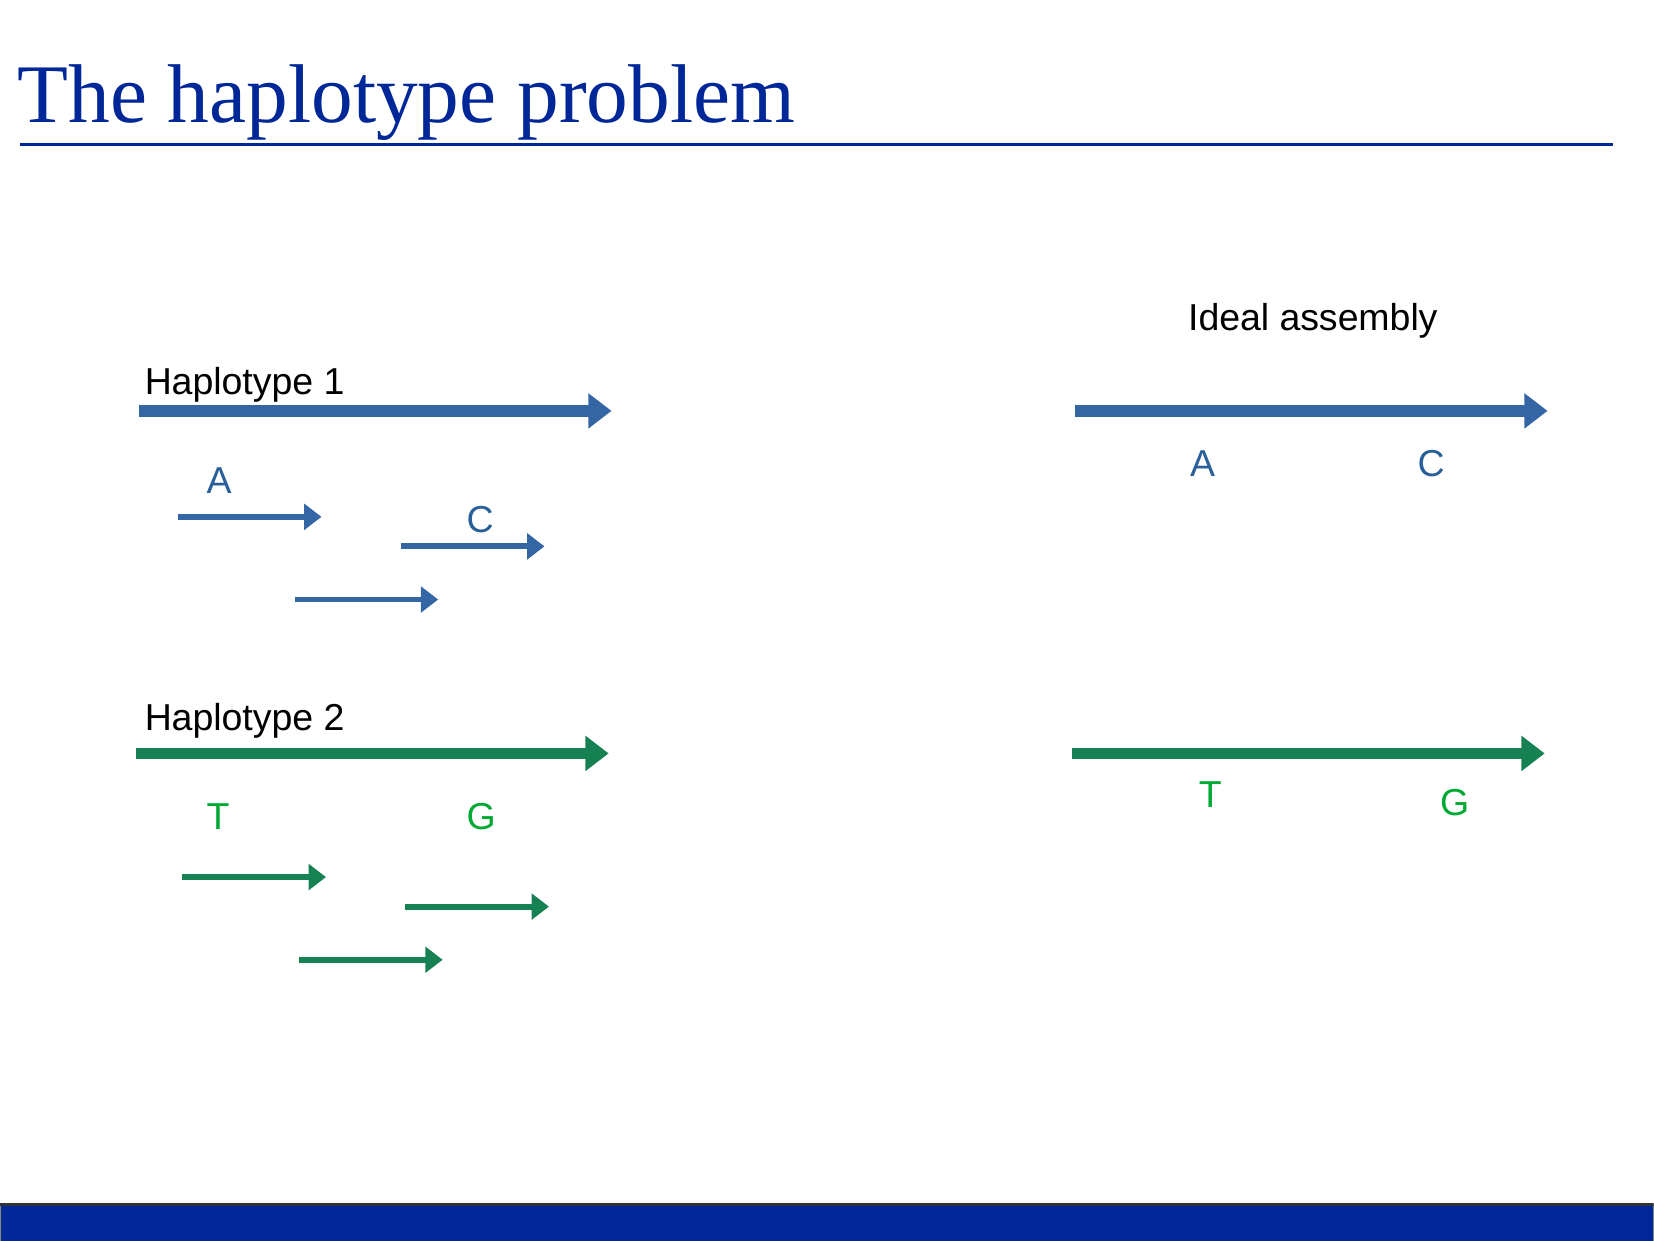

# The haplotype problem
Ideal assembly
Haplotype 1
C
A
A
C
Haplotype 2
T
G
T
G